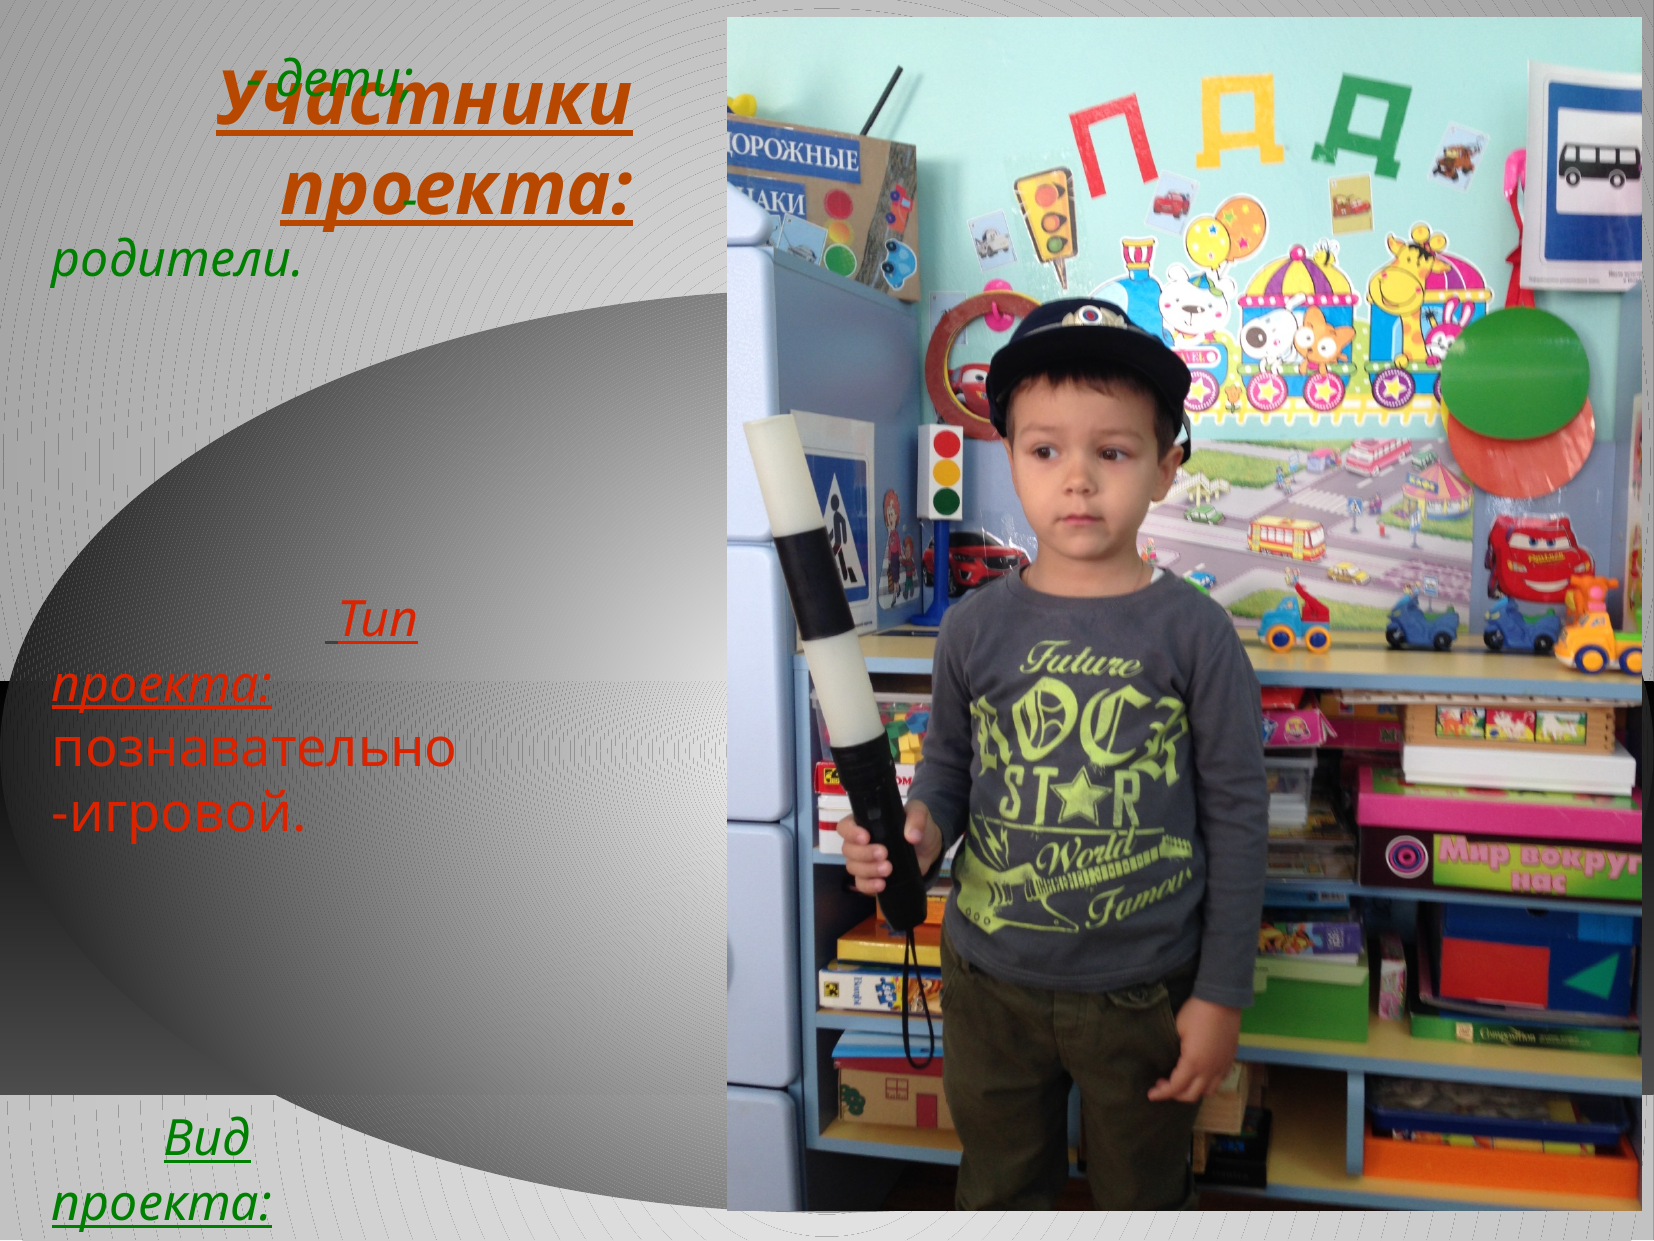

- воспитатель; - дети; - родители. Тип проекта: познавательно-игровой. Вид проекта: средней продолжительности (апрель – июнь 2014г.)
# Участники проекта: